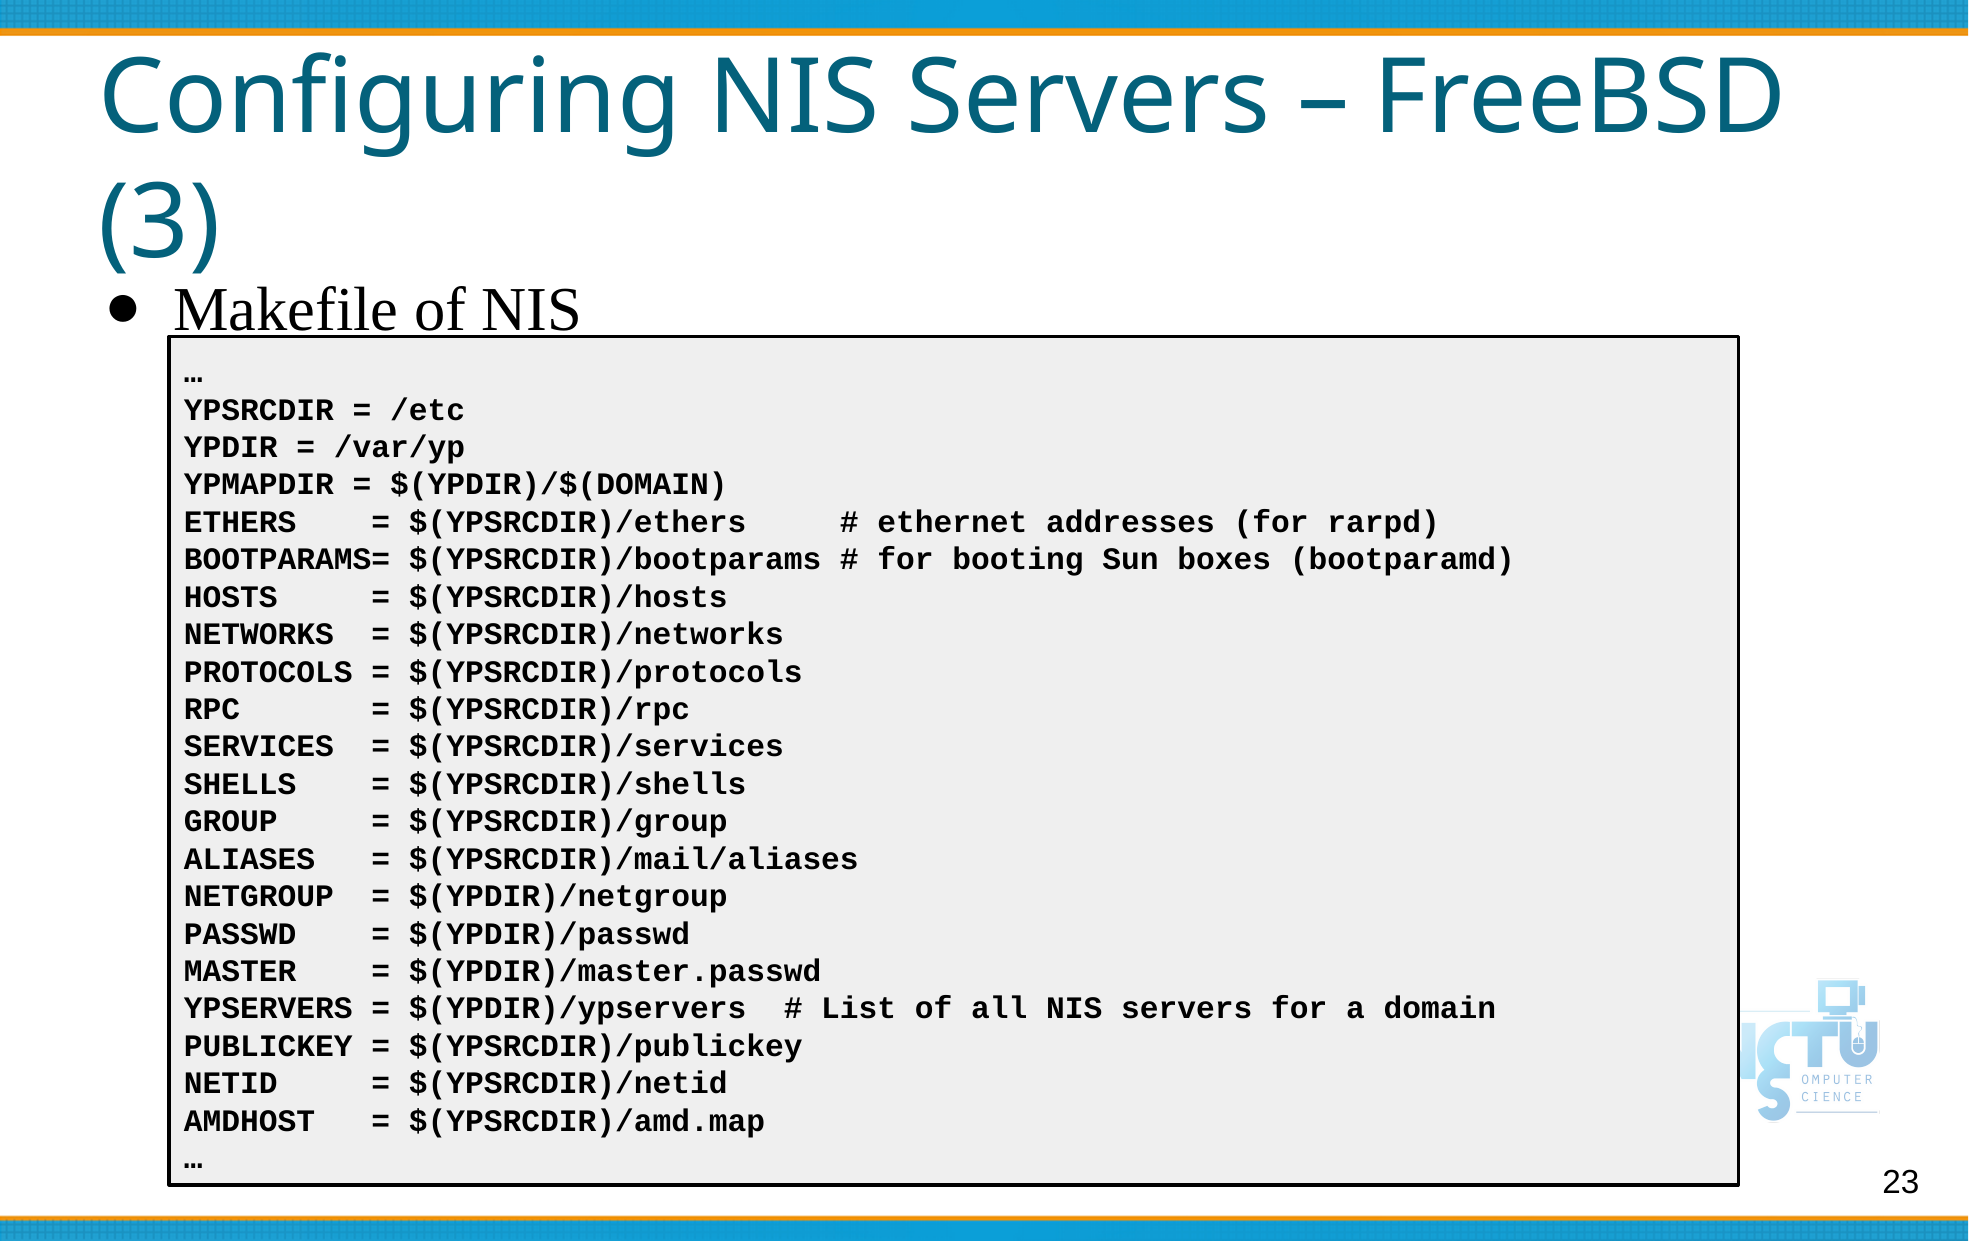

# Configuring NIS Servers –	FreeBSD (3)
Makefile of NIS
…
YPSRCDIR = /etc
YPDIR = /var/yp
YPMAPDIR = $(YPDIR)/$(DOMAIN)
ETHERS = $(YPSRCDIR)/ethers # ethernet addresses (for rarpd)
BOOTPARAMS= $(YPSRCDIR)/bootparams # for booting Sun boxes (bootparamd)
HOSTS = $(YPSRCDIR)/hosts
NETWORKS = $(YPSRCDIR)/networks
PROTOCOLS = $(YPSRCDIR)/protocols
RPC = $(YPSRCDIR)/rpc
SERVICES = $(YPSRCDIR)/services
SHELLS = $(YPSRCDIR)/shells
GROUP = $(YPSRCDIR)/group
ALIASES = $(YPSRCDIR)/mail/aliases
NETGROUP = $(YPDIR)/netgroup
PASSWD = $(YPDIR)/passwd
MASTER = $(YPDIR)/master.passwd
YPSERVERS = $(YPDIR)/ypservers # List of all NIS servers for a domain
PUBLICKEY = $(YPSRCDIR)/publickey
NETID = $(YPSRCDIR)/netid
AMDHOST = $(YPSRCDIR)/amd.map
…